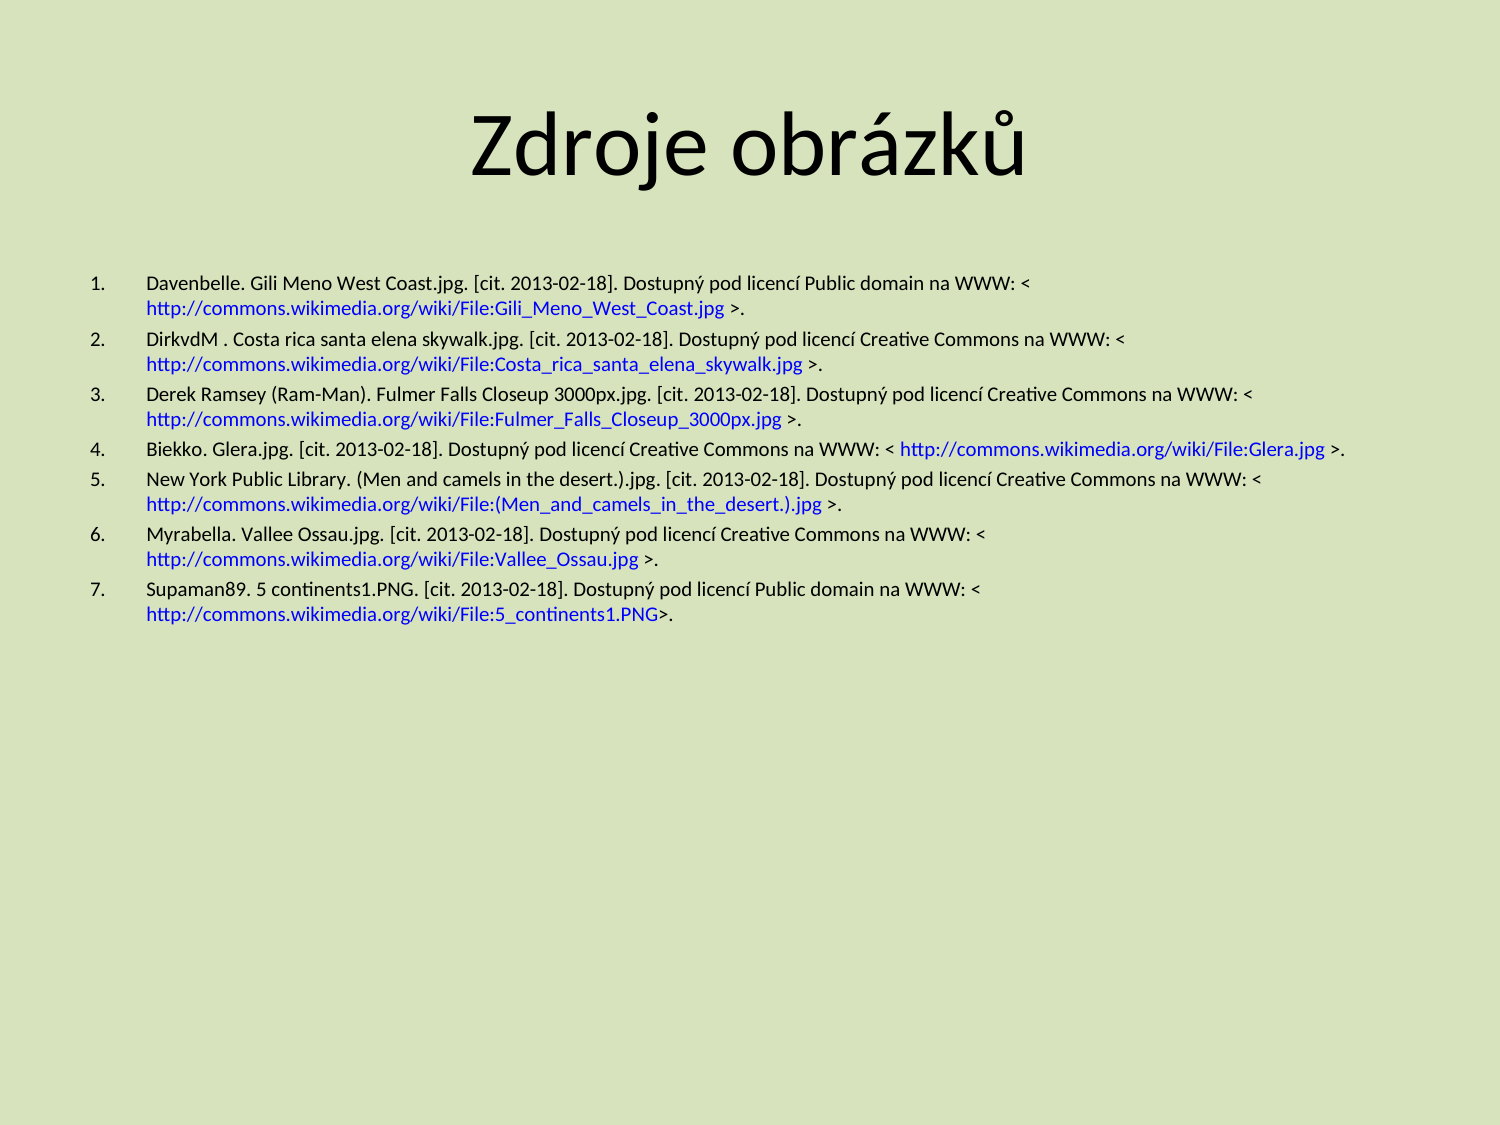

# Zdroje obrázků
Davenbelle. Gili Meno West Coast.jpg. [cit. 2013-02-18]. Dostupný pod licencí Public domain na WWW: <http://commons.wikimedia.org/wiki/File:Gili_Meno_West_Coast.jpg >.
DirkvdM . Costa rica santa elena skywalk.jpg. [cit. 2013-02-18]. Dostupný pod licencí Creative Commons na WWW: <http://commons.wikimedia.org/wiki/File:Costa_rica_santa_elena_skywalk.jpg >.
Derek Ramsey (Ram-Man). Fulmer Falls Closeup 3000px.jpg. [cit. 2013-02-18]. Dostupný pod licencí Creative Commons na WWW: <http://commons.wikimedia.org/wiki/File:Fulmer_Falls_Closeup_3000px.jpg >.
Biekko. Glera.jpg. [cit. 2013-02-18]. Dostupný pod licencí Creative Commons na WWW: < http://commons.wikimedia.org/wiki/File:Glera.jpg >.
New York Public Library. (Men and camels in the desert.).jpg. [cit. 2013-02-18]. Dostupný pod licencí Creative Commons na WWW: <http://commons.wikimedia.org/wiki/File:(Men_and_camels_in_the_desert.).jpg >.
Myrabella. Vallee Ossau.jpg. [cit. 2013-02-18]. Dostupný pod licencí Creative Commons na WWW: < http://commons.wikimedia.org/wiki/File:Vallee_Ossau.jpg >.
Supaman89. 5 continents1.PNG. [cit. 2013-02-18]. Dostupný pod licencí Public domain na WWW: < http://commons.wikimedia.org/wiki/File:5_continents1.PNG>.